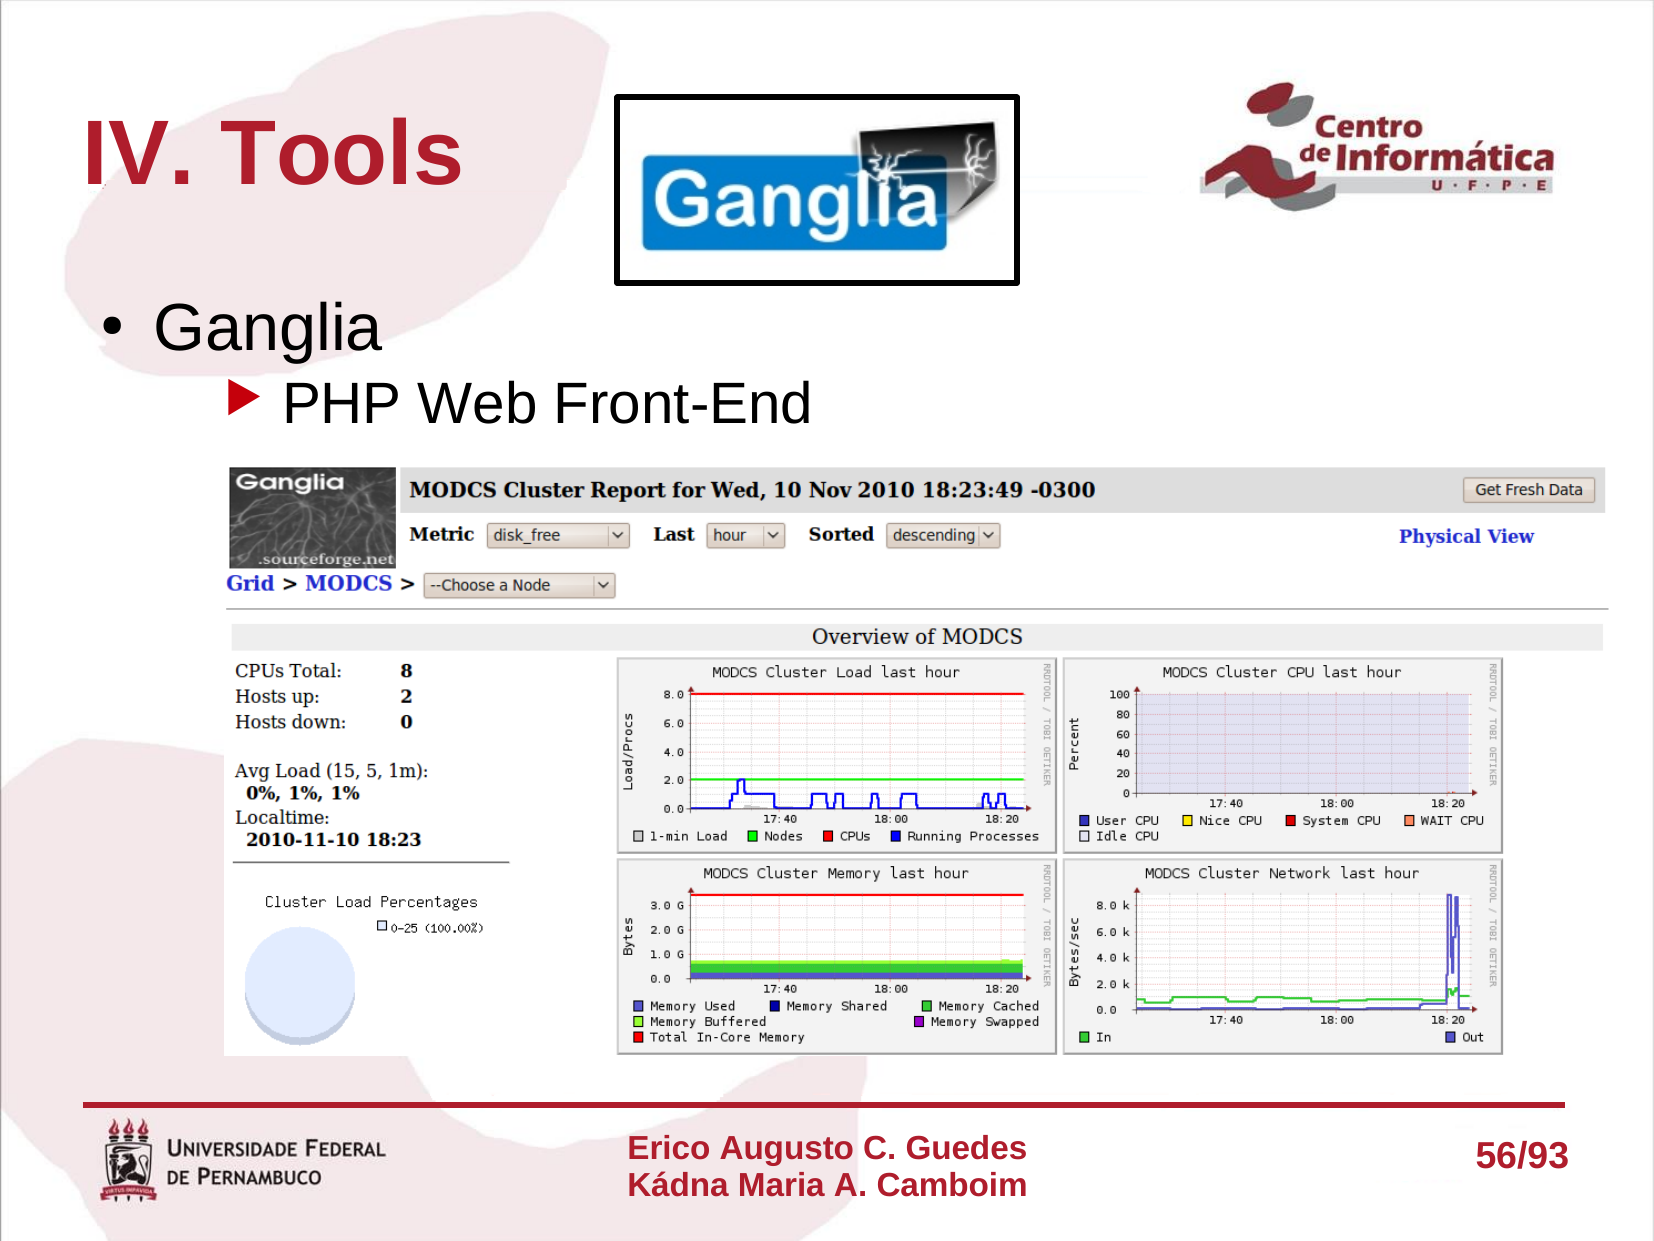

# IV. Tools
Ganglia
 PHP Web Front-End